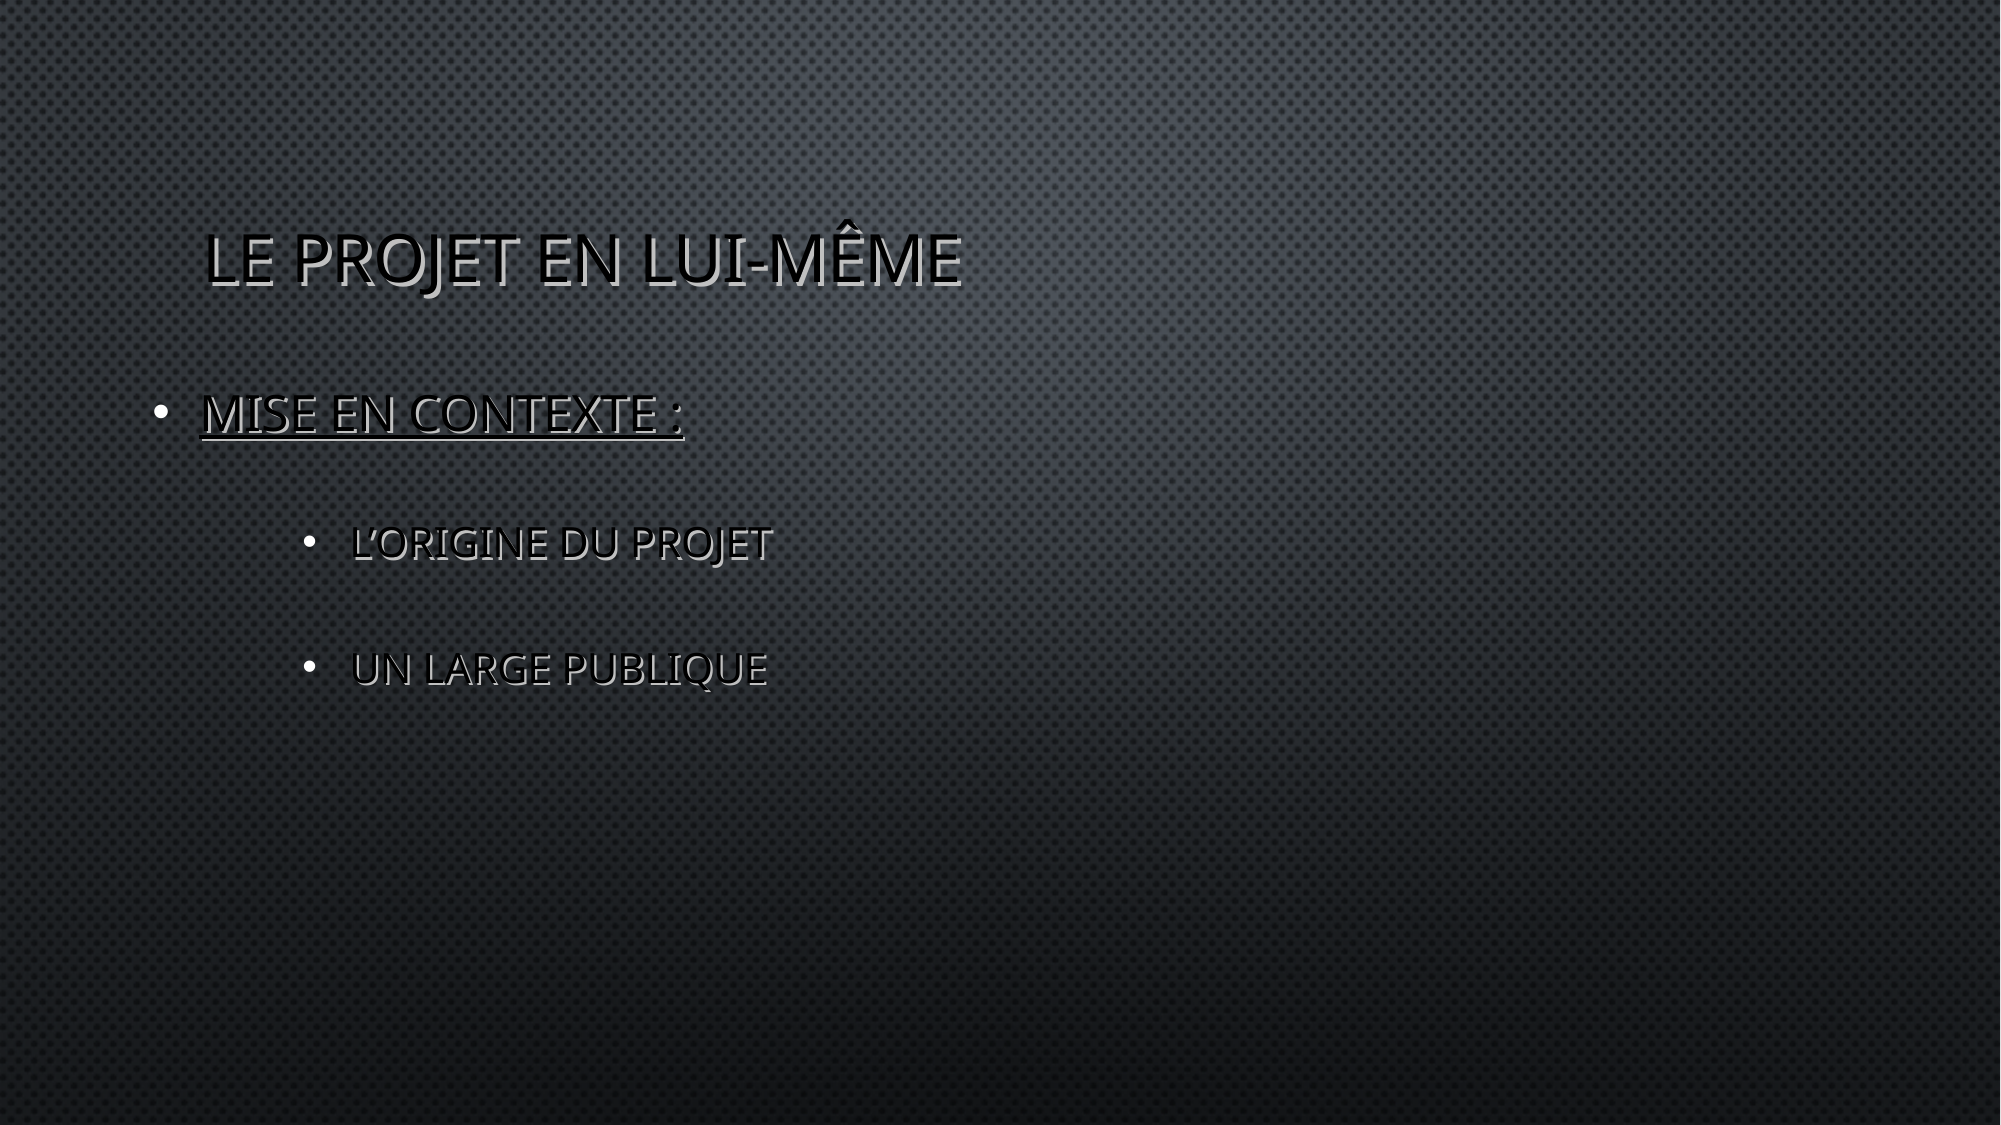

# Le projet en lui-même
Mise en contexte :
L’origine du projet
Un large publique